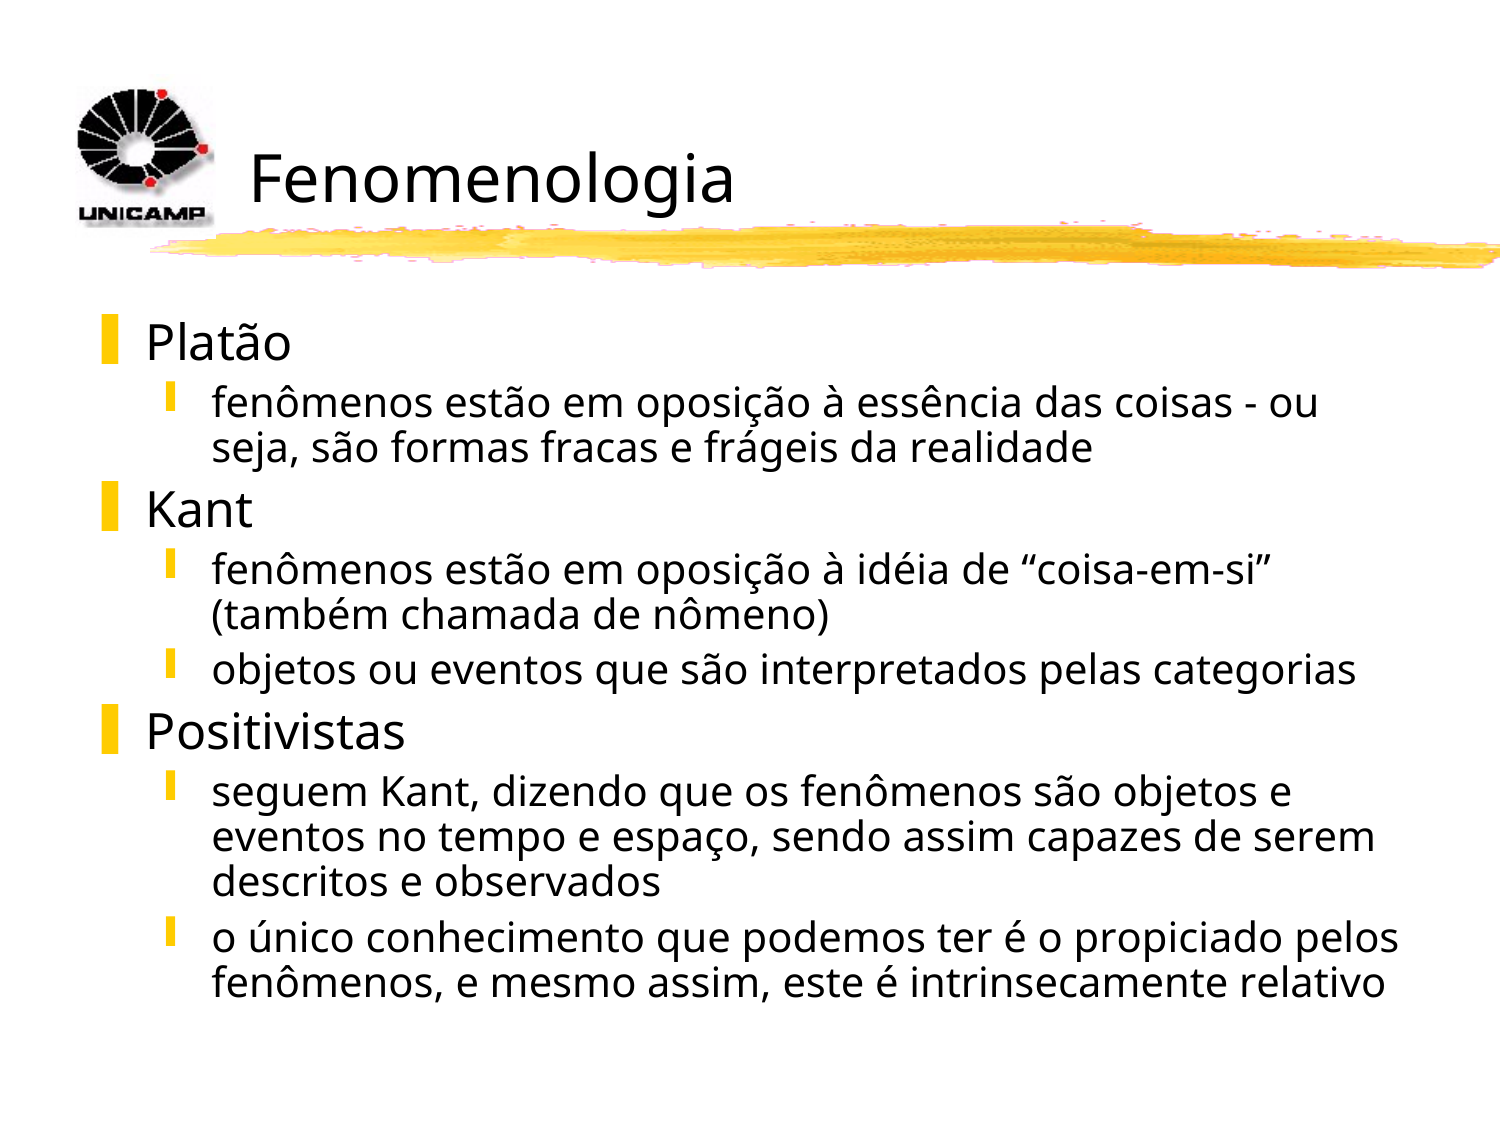

# Fenomenologia
Platão
fenômenos estão em oposição à essência das coisas - ou seja, são formas fracas e frágeis da realidade
Kant
fenômenos estão em oposição à idéia de “coisa-em-si” (também chamada de nômeno)
objetos ou eventos que são interpretados pelas categorias
Positivistas
seguem Kant, dizendo que os fenômenos são objetos e eventos no tempo e espaço, sendo assim capazes de serem descritos e observados
o único conhecimento que podemos ter é o propiciado pelos fenômenos, e mesmo assim, este é intrinsecamente relativo